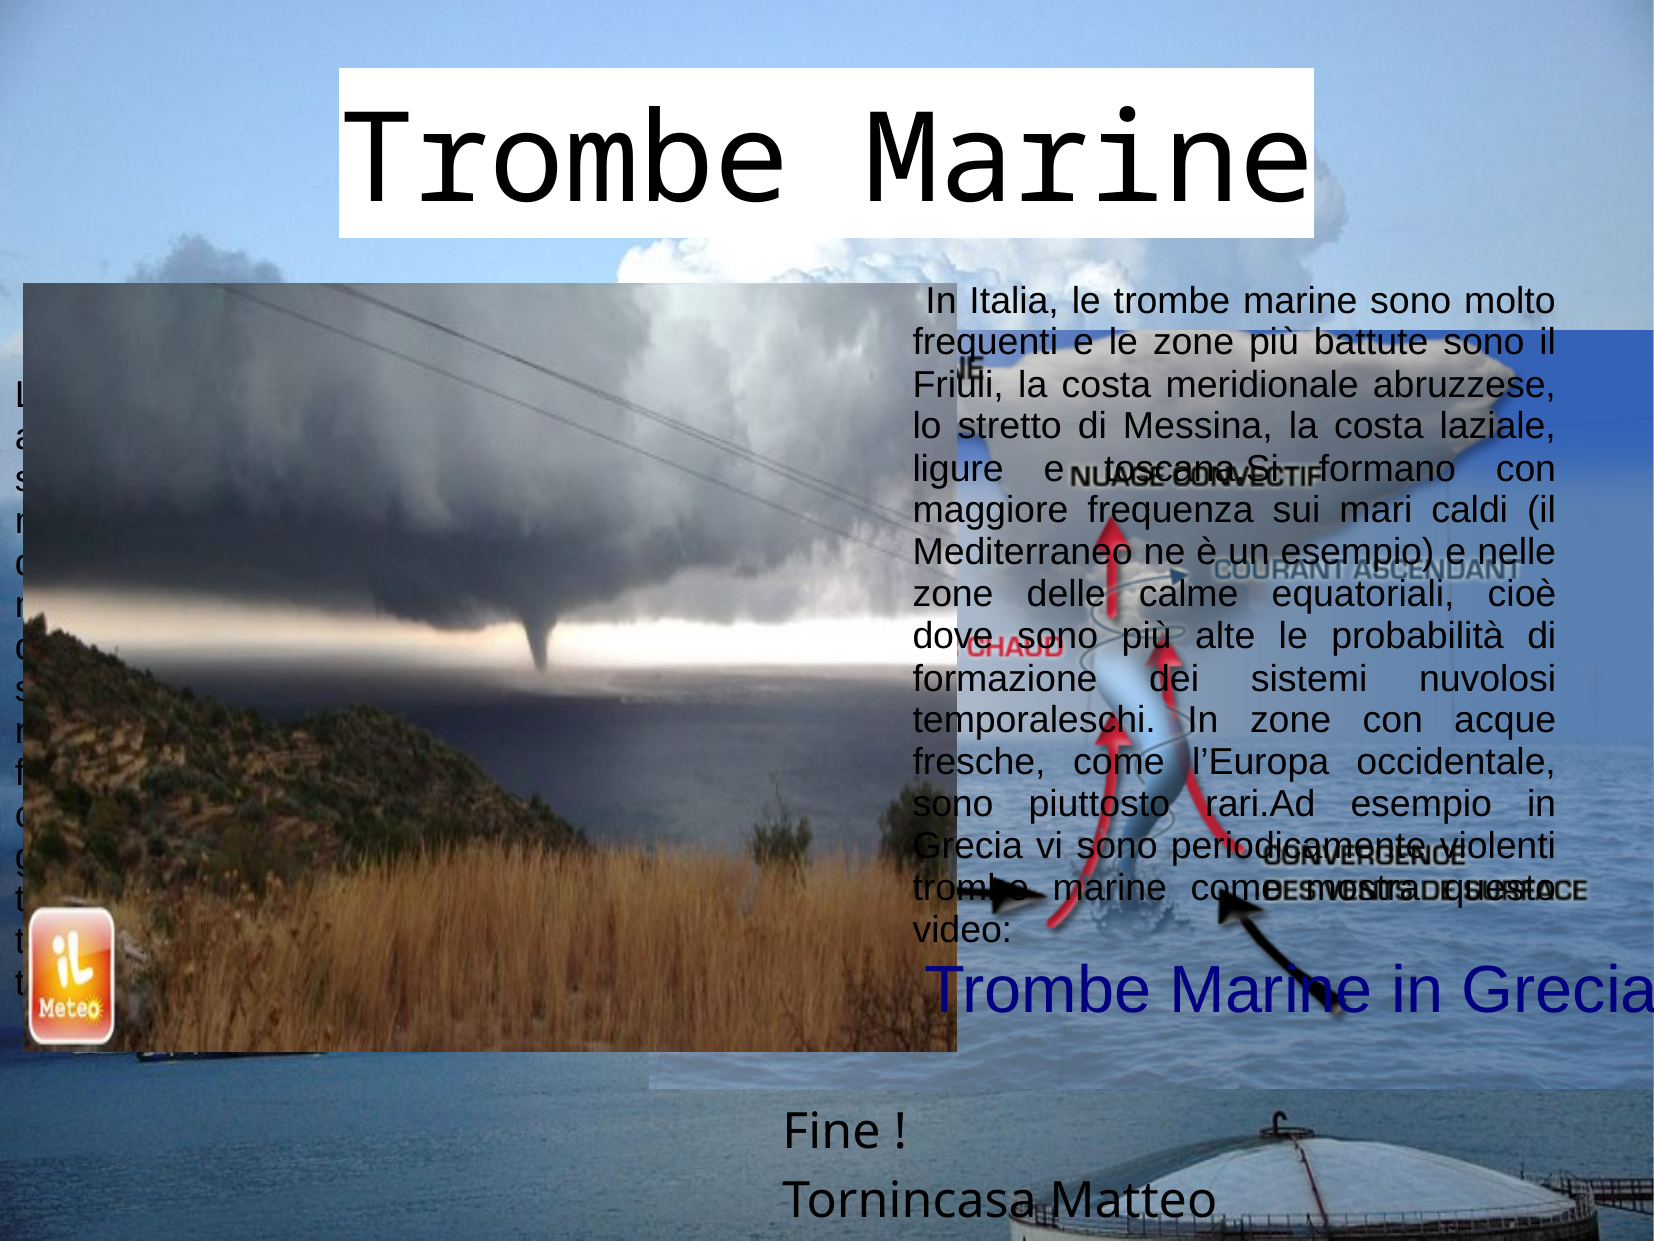

# Trombe Marine
 In Italia, le trombe marine sono molto frequenti e le zone più battute sono il Friuli, la costa meridionale abruzzese, lo stretto di Messina, la costa laziale, ligure e toscana.Si formano con maggiore frequenza sui mari caldi (il Mediterraneo ne è un esempio) e nelle zone delle calme equatoriali, cioè dove sono più alte le probabilità di formazione dei sistemi nuvolosi temporaleschi. In zone con acque fresche, come l’Europa occidentale, sono piuttosto rari.Ad esempio in Grecia vi sono periodicamente violenti trombe marine come mostra questo video:
Le trombe marine sono fenomeni simili alle trombe d'aria che si verificano sulle superfici lacustri o marine.Le trombe marine non necessitano di supercelle o di intense formazioni temporalesche mesocicloniche: spesso hanno origine da temporali di modesta entità.Quasi sempre la loro nascita è dovuta a una rotazione dei venti preesistente alla formazione della nuova di origine, la cui combinazione con un moto convettivo genera la tromba. Ci sono casi dove la tornadogenesi è uguale a quella delle trombe terrestri;In questo caso la tromba marina viene detta tornadica.
Trombe Marine in Grecia
Fine !
Tornincasa Matteo